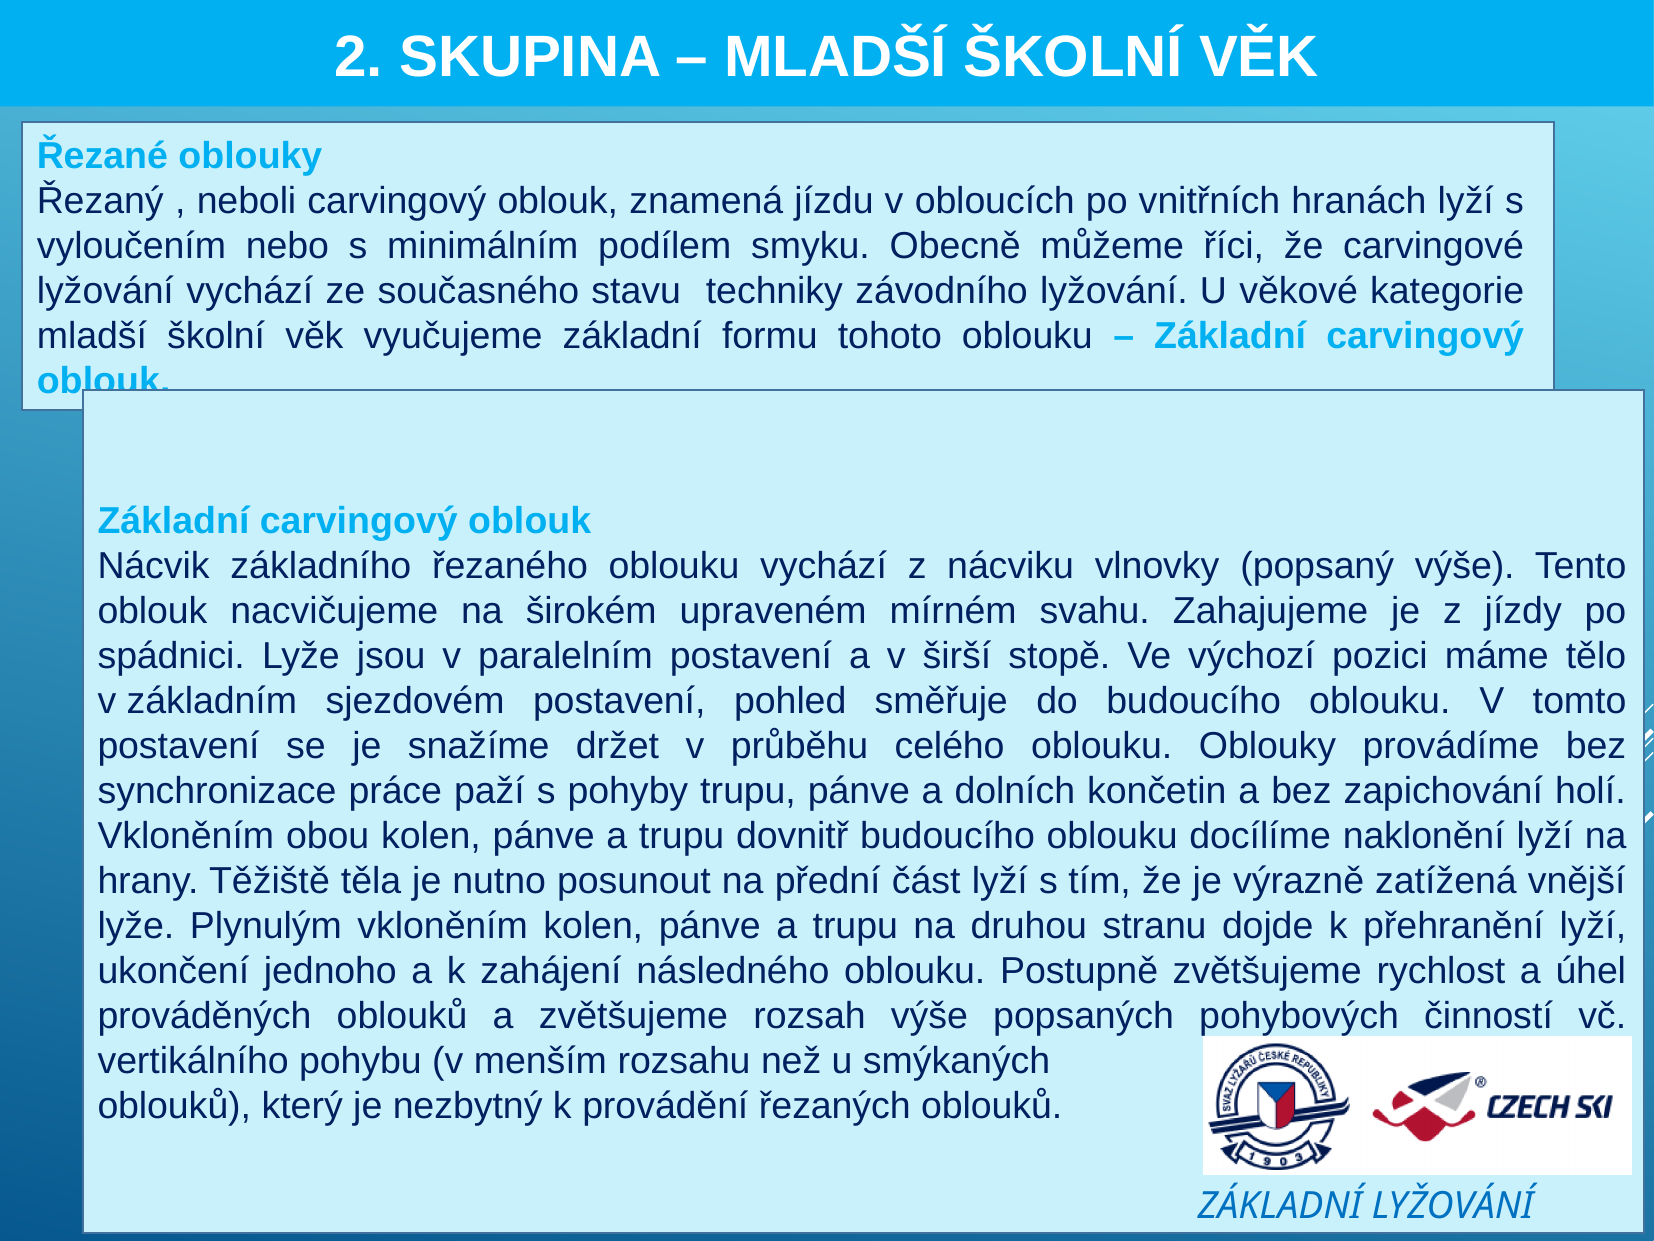

# 2. Skupina – mladší školní věk
Řezané oblouky
Řezaný , neboli carvingový oblouk, znamená jízdu v obloucích po vnitřních hranách lyží s vyloučením nebo s minimálním podílem smyku. Obecně můžeme říci, že carvingové lyžování vychází ze současného stavu techniky závodního lyžování. U věkové kategorie mladší školní věk vyučujeme základní formu tohoto oblouku – Základní carvingový oblouk.
Základní carvingový oblouk
Nácvik základního řezaného oblouku vychází z nácviku vlnovky (popsaný výše). Tento oblouk nacvičujeme na širokém upraveném mírném svahu. Zahajujeme je z jízdy po spádnici. Lyže jsou v paralelním postavení a v širší stopě. Ve výchozí pozici máme tělo v základním sjezdovém postavení, pohled směřuje do budoucího oblouku. V tomto postavení se je snažíme držet v průběhu celého oblouku. Oblouky provádíme bez synchronizace práce paží s pohyby trupu, pánve a dolních končetin a bez zapichování holí. Vkloněním obou kolen, pánve a trupu dovnitř budoucího oblouku docílíme naklonění lyží na hrany. Těžiště těla je nutno posunout na přední část lyží s tím, že je výrazně zatížená vnější lyže. Plynulým vkloněním kolen, pánve a trupu na druhou stranu dojde k přehranění lyží, ukončení jednoho a k zahájení následného oblouku. Postupně zvětšujeme rychlost a úhel prováděných oblouků a zvětšujeme rozsah výše popsaných pohybových činností vč. vertikálního pohybu (v menším rozsahu než u smýkaných
oblouků), který je nezbytný k provádění řezaných oblouků.
ZÁKLADNÍ LYŽOVÁNÍ